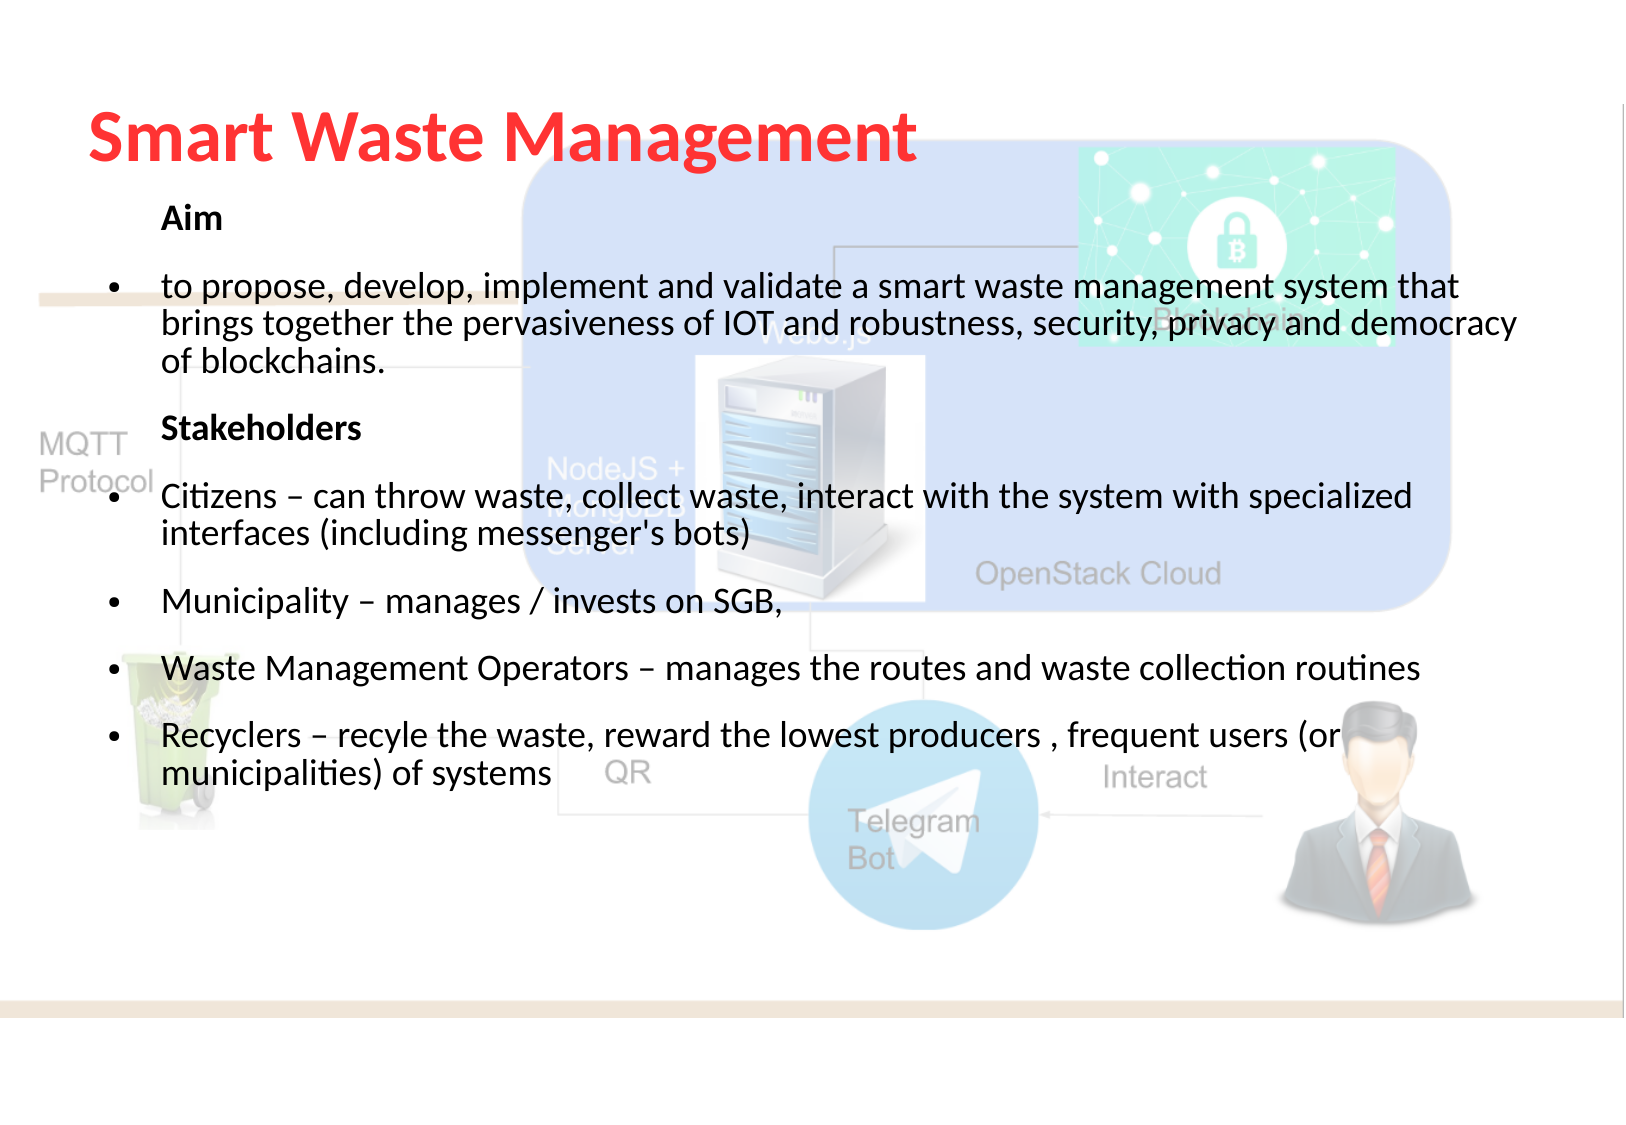

# Smart Waste Management
Aim
to propose, develop, implement and validate a smart waste management system that brings together the pervasiveness of IOT and robustness, security, privacy and democracy of blockchains.
Stakeholders
Citizens – can throw waste, collect waste, interact with the system with specialized interfaces (including messenger's bots)
Municipality – manages / invests on SGB,
Waste Management Operators – manages the routes and waste collection routines
Recyclers – recyle the waste, reward the lowest producers , frequent users (or municipalities) of systems